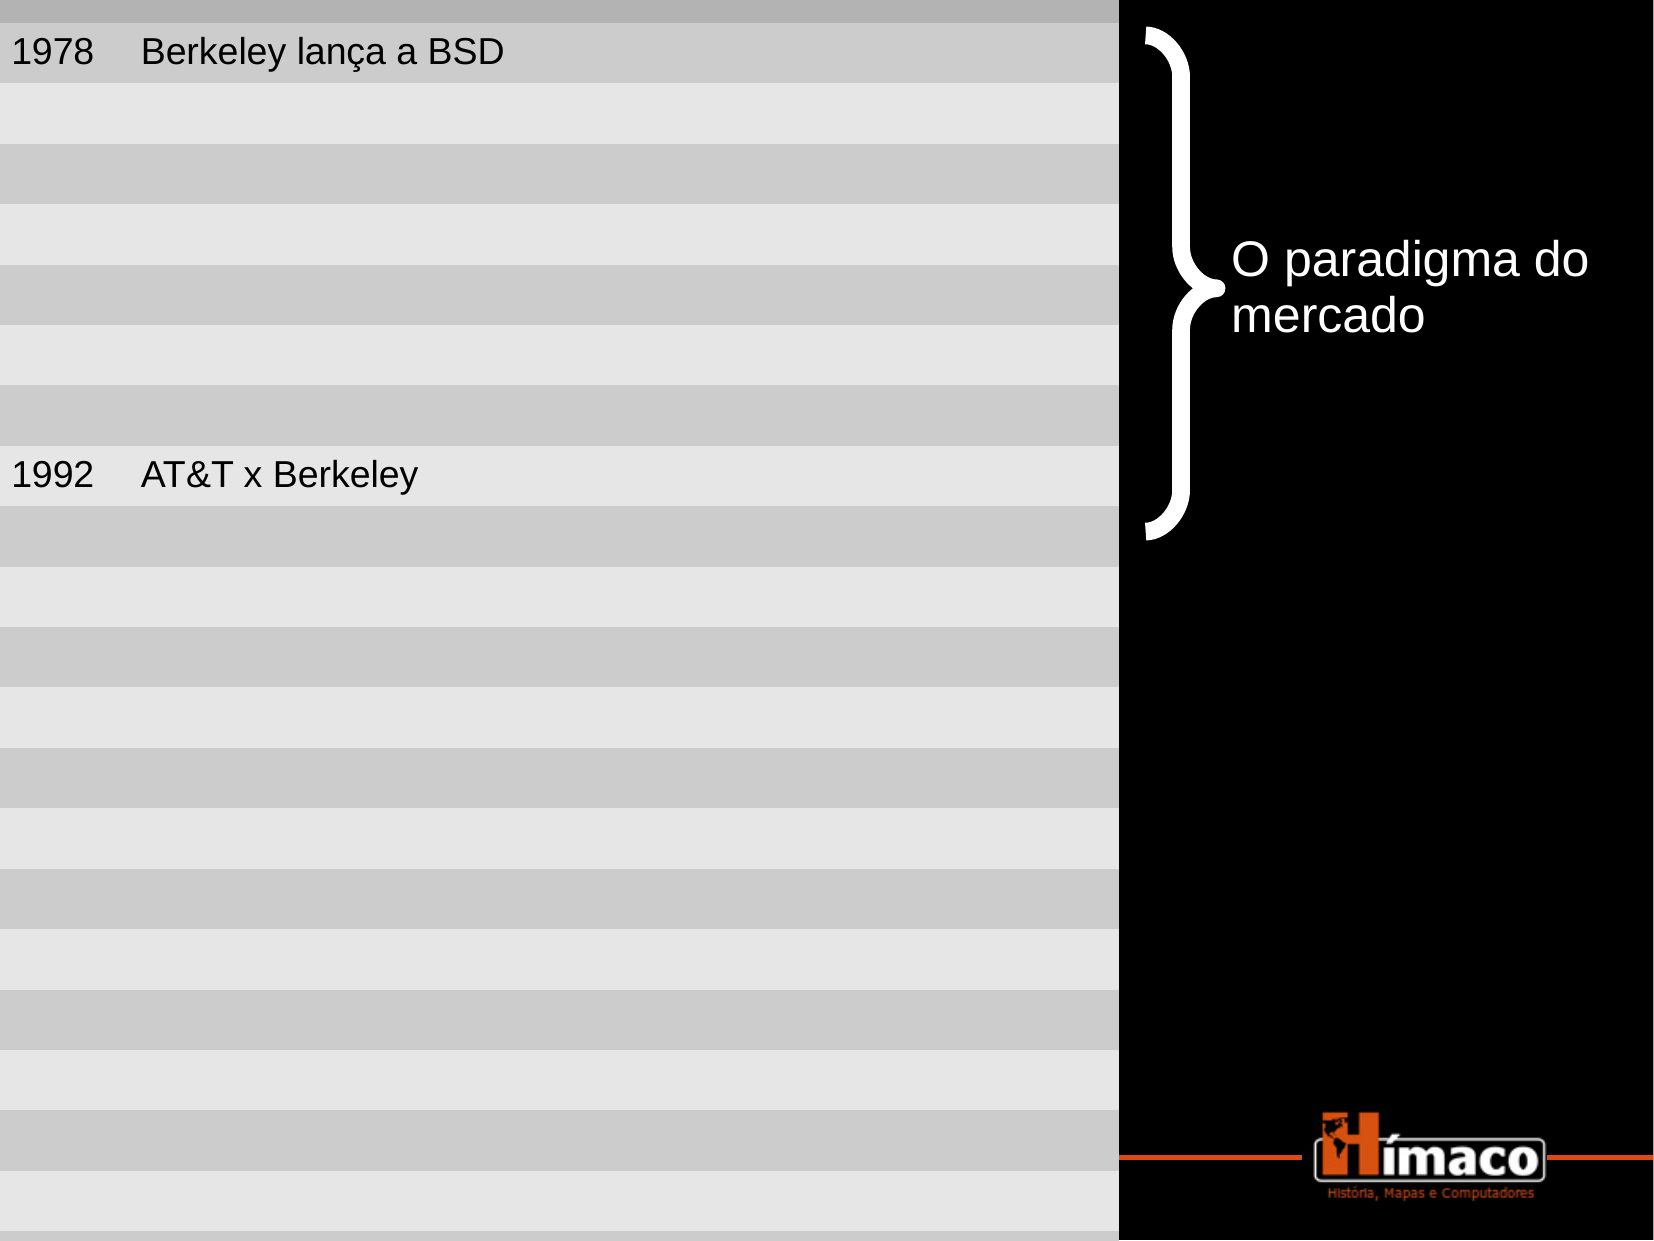

| | |
| --- | --- |
| 1978 | Berkeley lança a BSD |
| | |
| | |
| | |
| | |
| | |
| | |
| 1992 | AT&T x Berkeley |
| | |
| | |
| | |
| | |
| | |
| | |
| | |
| | |
| | |
| | |
| | |
| | |
| | |
| | |
| | |
| | |
| | |
| | |
| | |
| | |
| | |
| | |
| | |
| | |
| | |
O paradigma do mercado